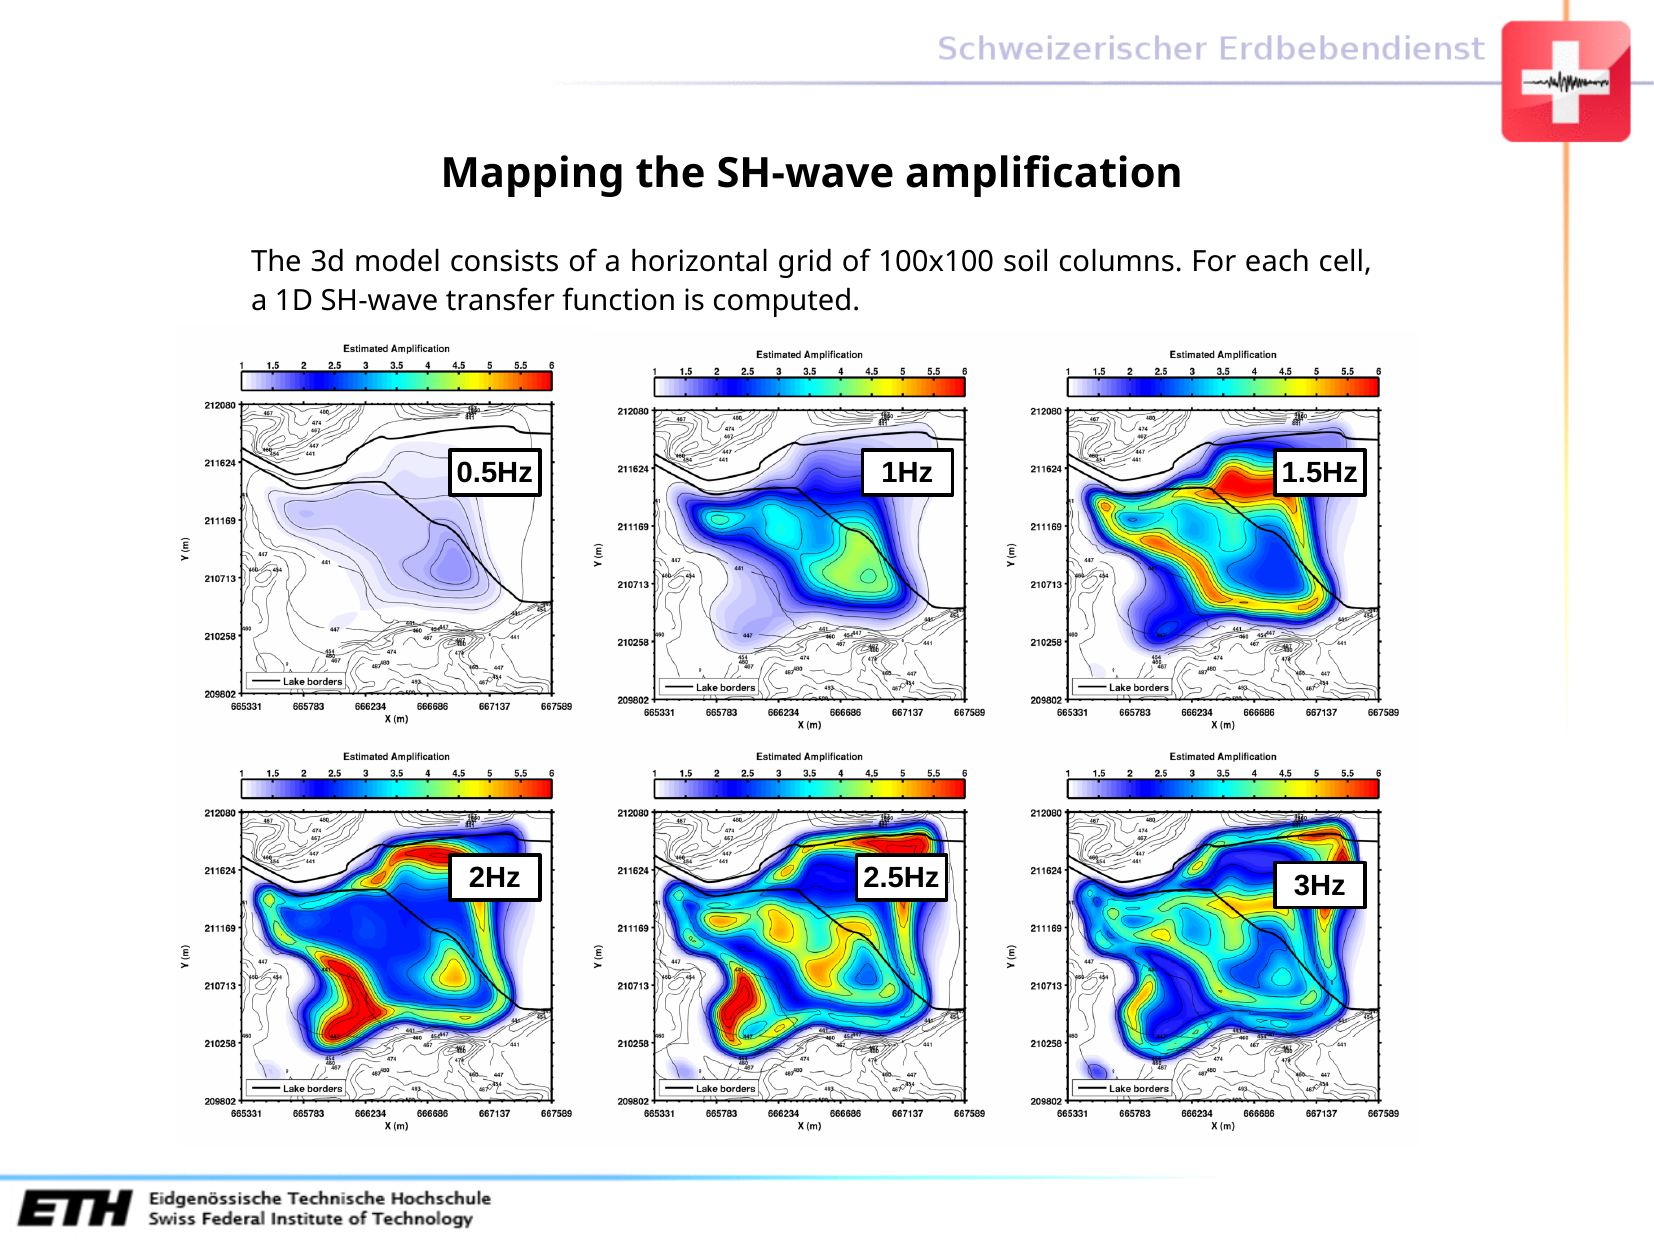

Mapping the SH-wave amplification
The 3d model consists of a horizontal grid of 100x100 soil columns. For each cell, a 1D SH-wave transfer function is computed.
0.5Hz
1Hz
1.5Hz
2Hz
2.5Hz
3Hz